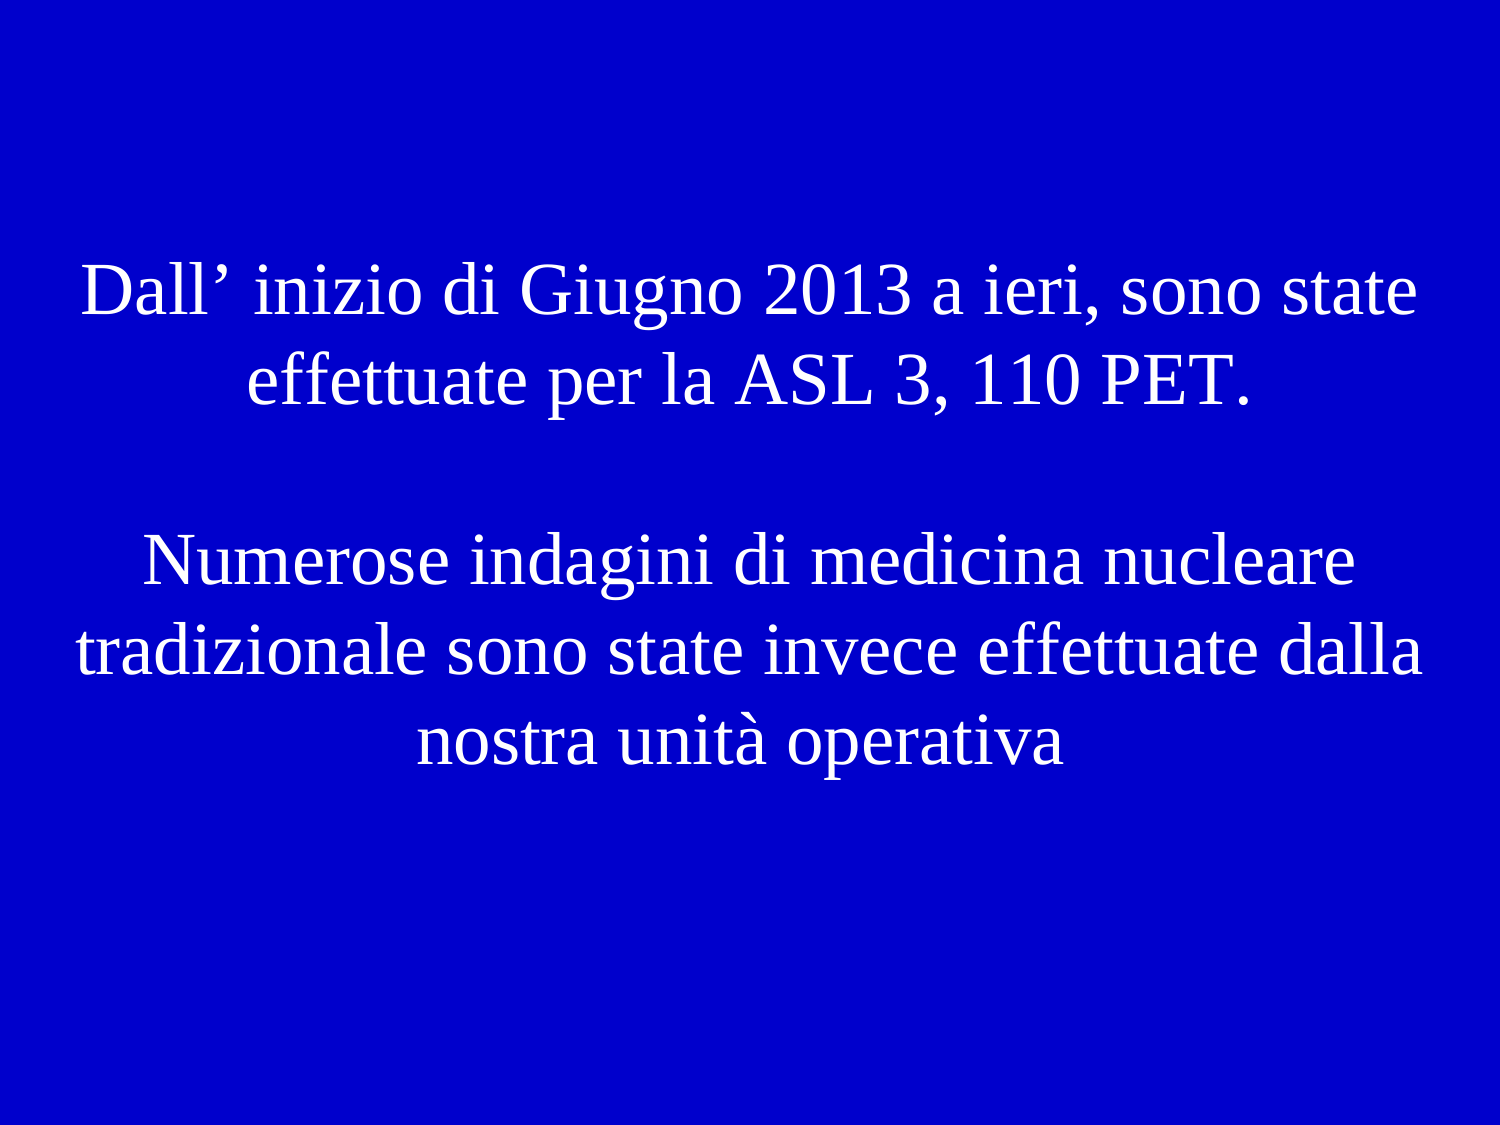

# Dall’ inizio di Giugno 2013 a ieri, sono state effettuate per la ASL 3, 110 PET. Numerose indagini di medicina nucleare tradizionale sono state invece effettuate dalla nostra unità operativa